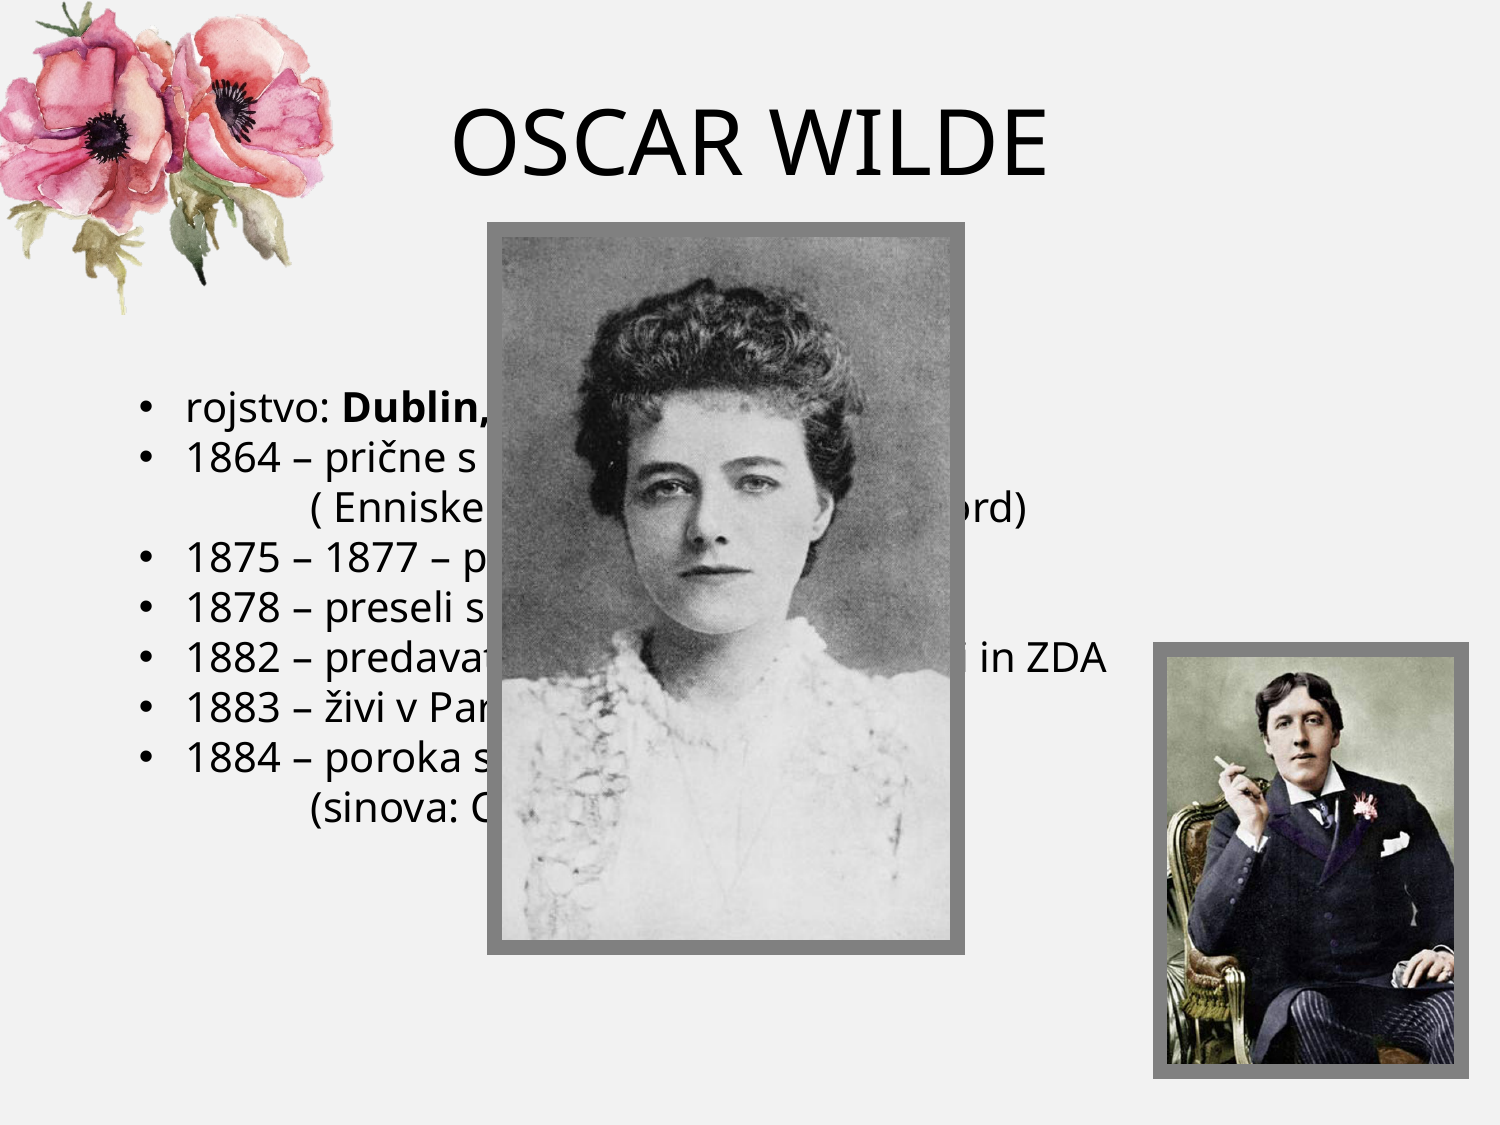

# OSCAR WILDE
rojstvo: Dublin, 16. oktober 1854
1864 – prične s šolanjem
 ( Enniskellen, Trinity College, Oxford)
1875 – 1877 – potuje po Evropi
1878 – preseli se v London
1882 – predavateljska turneja po Kanadi in ZDA
1883 – živi v Parizu
1884 – poroka s Constanco Lloyd
 (sinova: Cyril in Vyvyan)